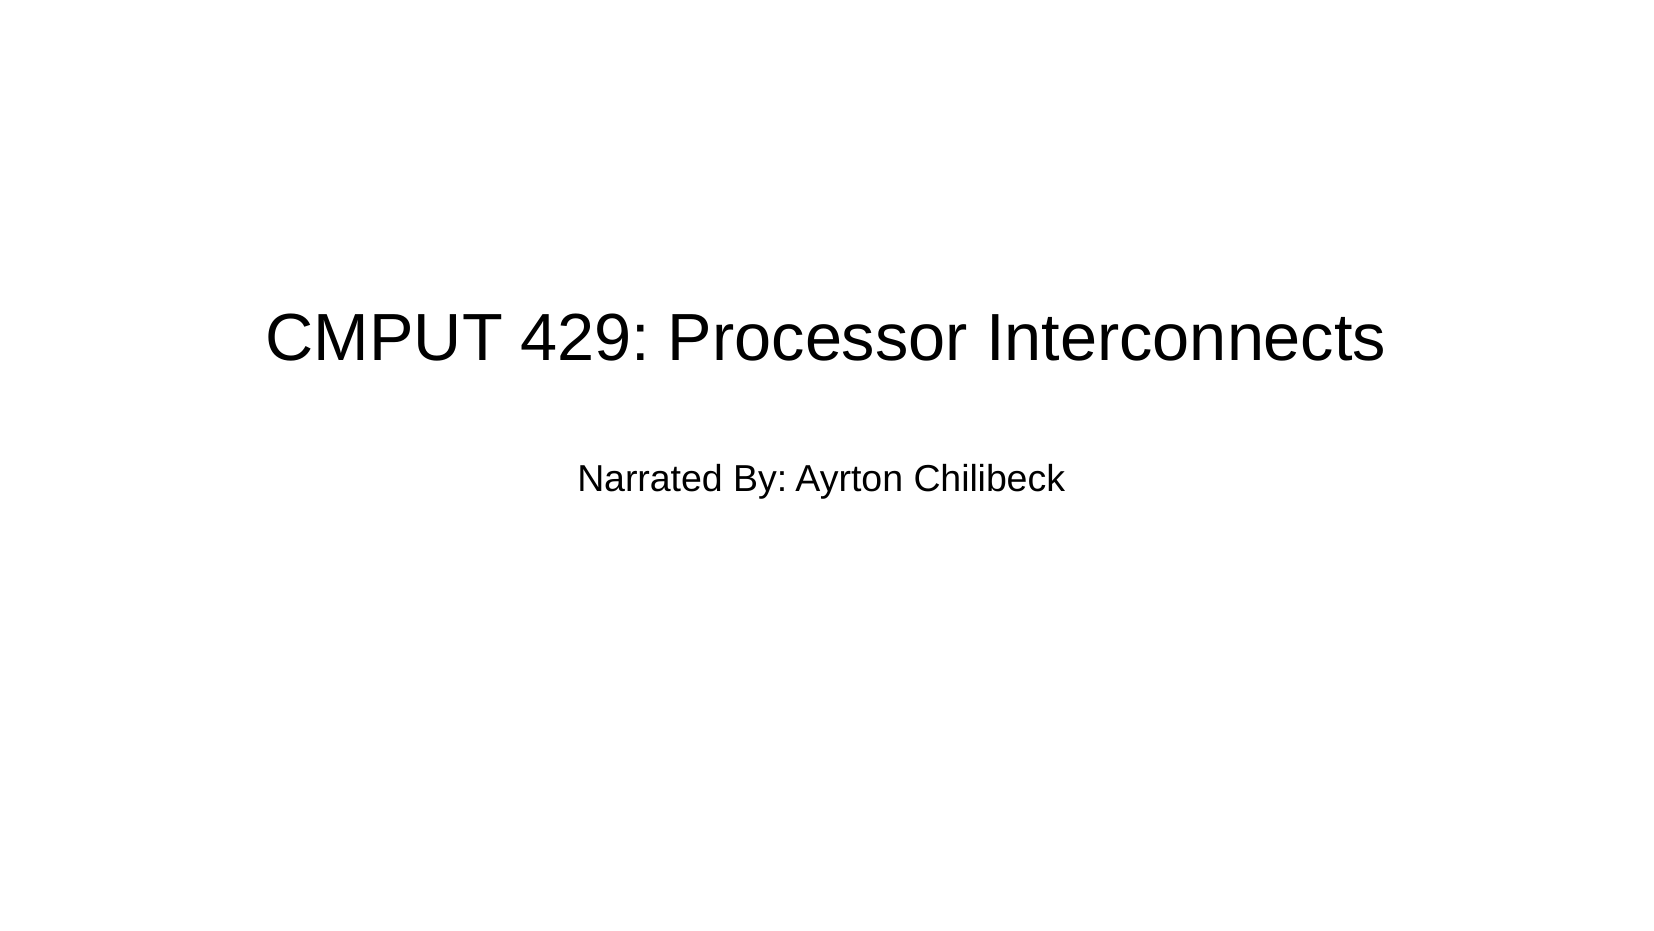

# CMPUT 429: Processor Interconnects
Narrated By: Ayrton Chilibeck